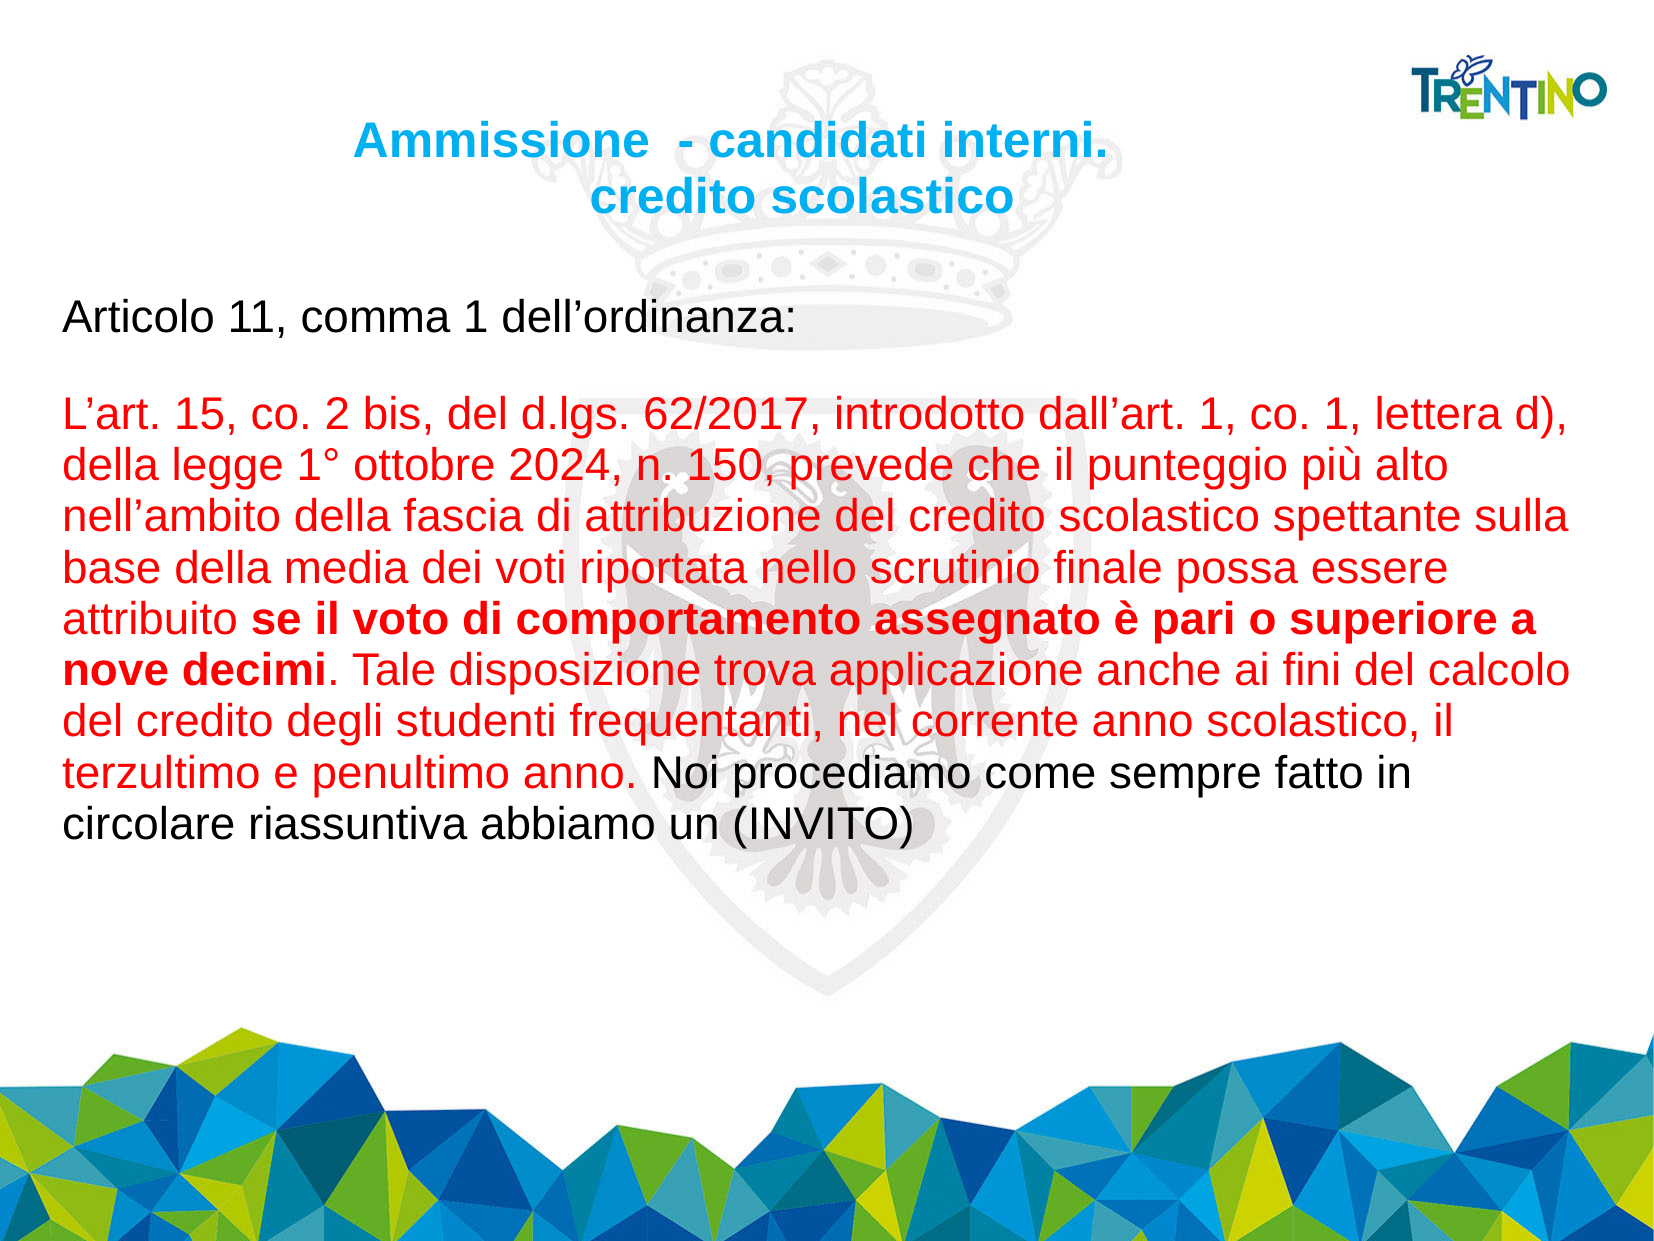

Ammissione - candidati interni.
 credito scolastico
Articolo 11, comma 1 dell’ordinanza:
L’art. 15, co. 2 bis, del d.lgs. 62/2017, introdotto dall’art. 1, co. 1, lettera d), della legge 1° ottobre 2024, n. 150, prevede che il punteggio più alto nell’ambito della fascia di attribuzione del credito scolastico spettante sulla base della media dei voti riportata nello scrutinio finale possa essere attribuito se il voto di comportamento assegnato è pari o superiore a nove decimi. Tale disposizione trova applicazione anche ai fini del calcolo del credito degli studenti frequentanti, nel corrente anno scolastico, il terzultimo e penultimo anno. Noi procediamo come sempre fatto in circolare riassuntiva abbiamo un (INVITO)